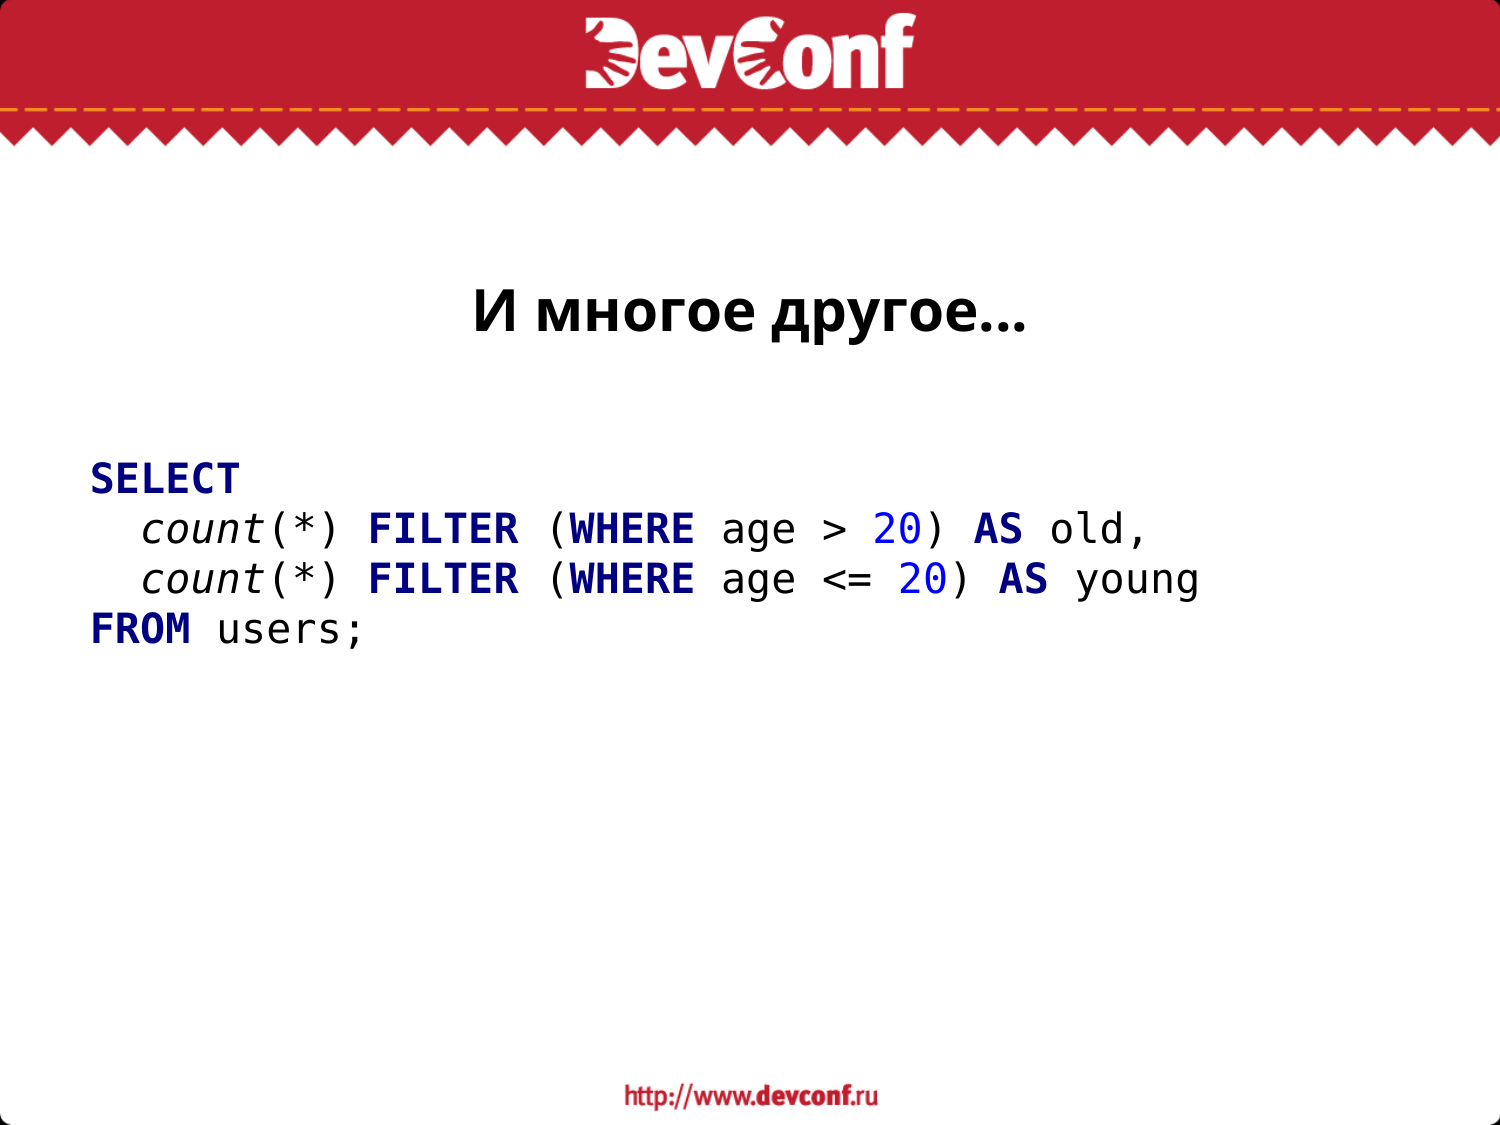

# И многое другое...
SELECT
 count(*) FILTER (WHERE age > 20) AS old,
 count(*) FILTER (WHERE age <= 20) AS young
FROM users;